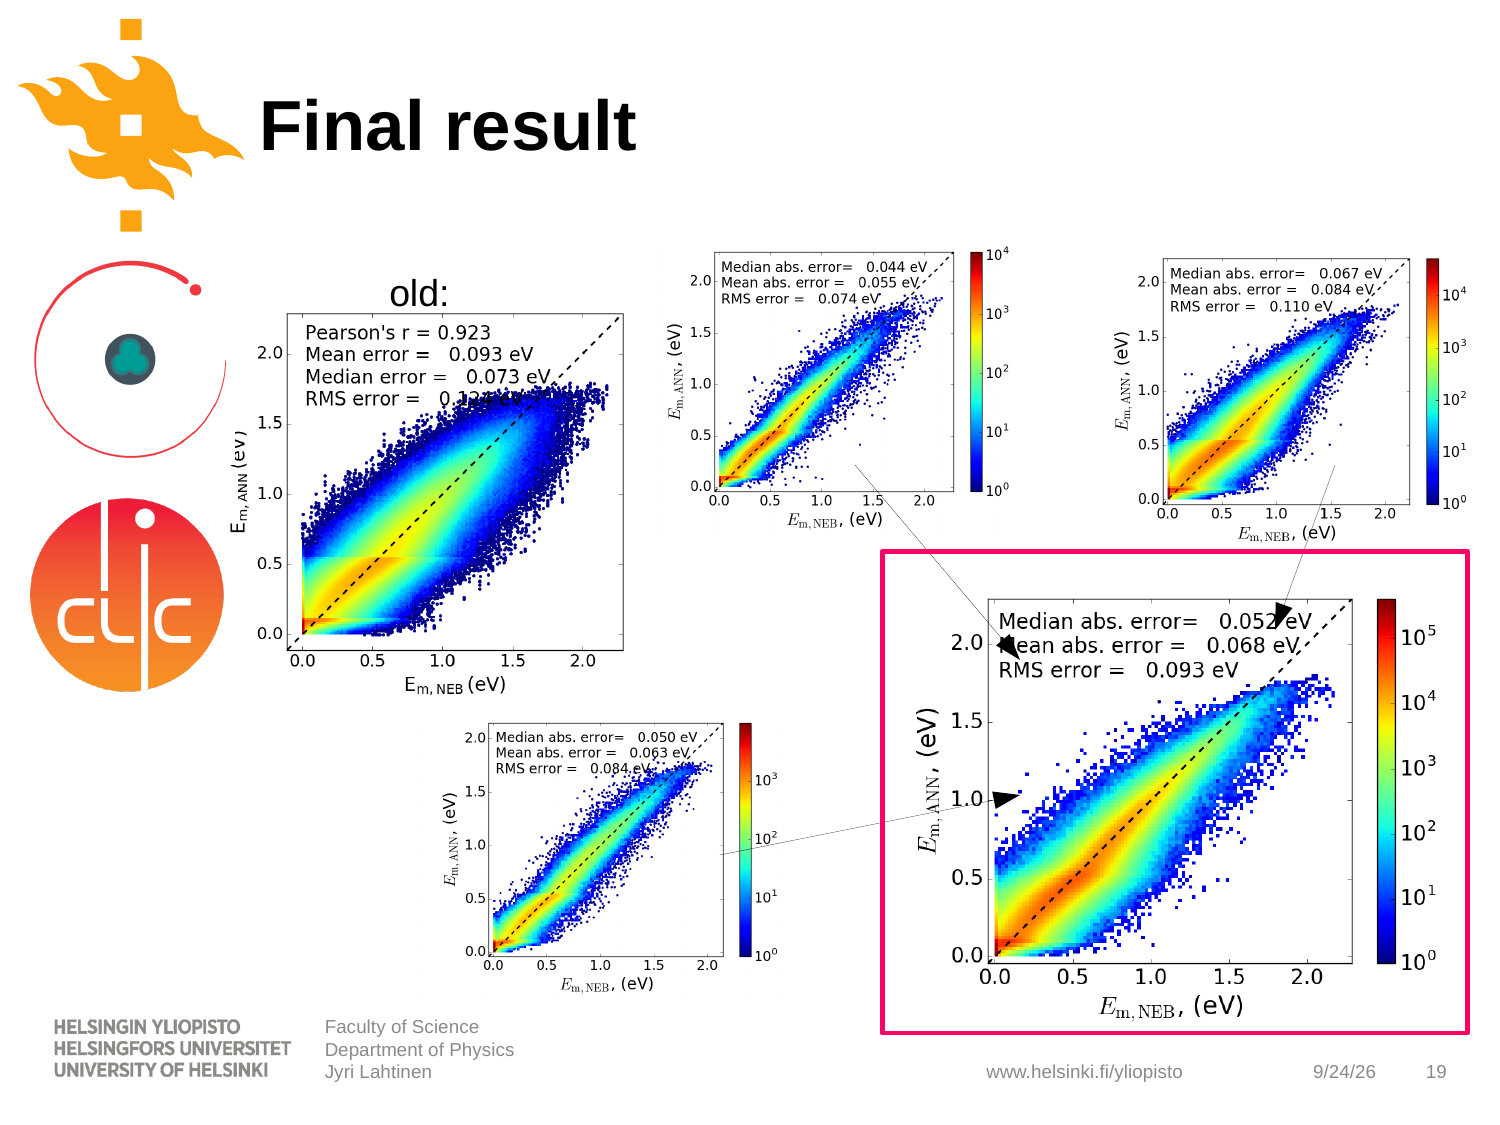

# Final result
old:
Faculty of Science
Department of Physics
Jyri Lahtinen